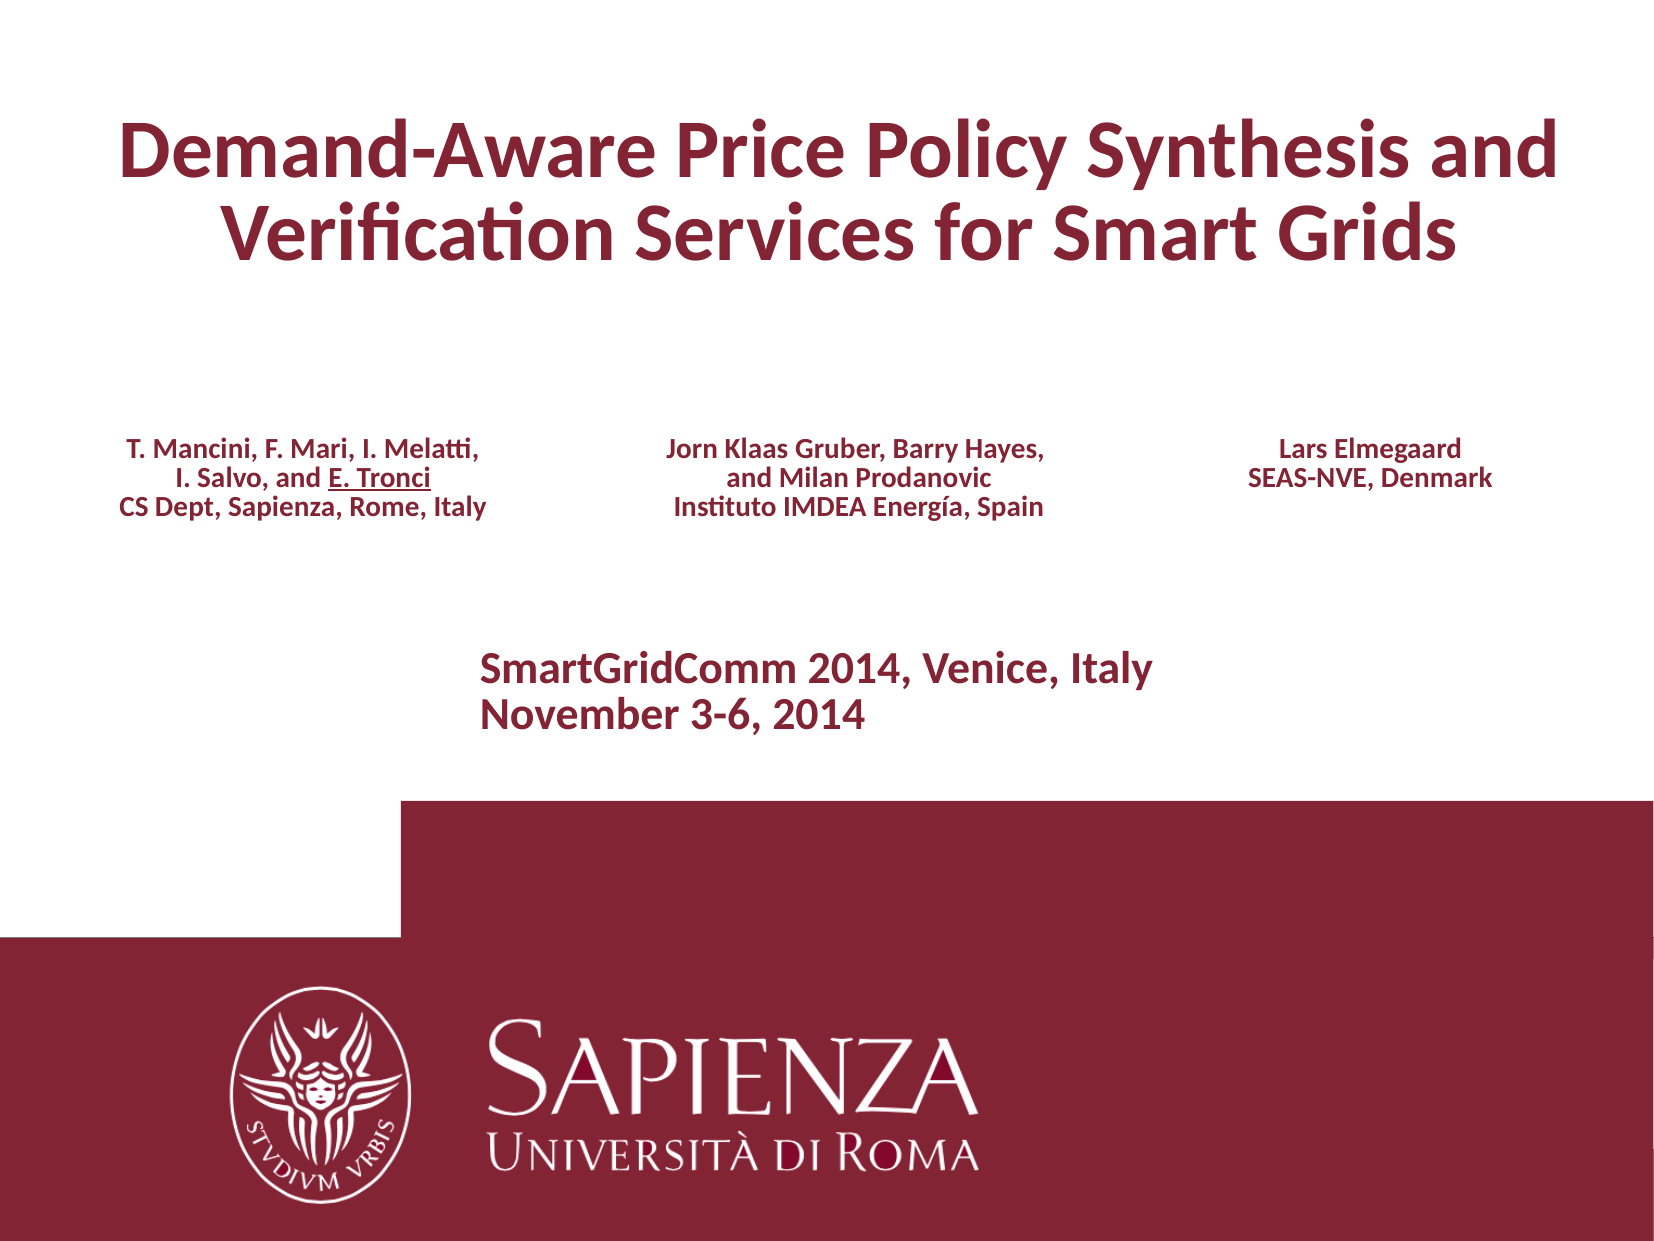

Demand-Aware Price Policy Synthesis and Verification Services for Smart Grids
T. Mancini, F. Mari, I. Melatti,
I. Salvo, and E. Tronci
CS Dept, Sapienza, Rome, Italy
Jorn Klaas Gruber, Barry Hayes,
and Milan Prodanovic
Instituto IMDEA Energía, Spain
Lars Elmegaard
SEAS-NVE, Denmark
SmartGridComm 2014, Venice, Italy
November 3-6, 2014